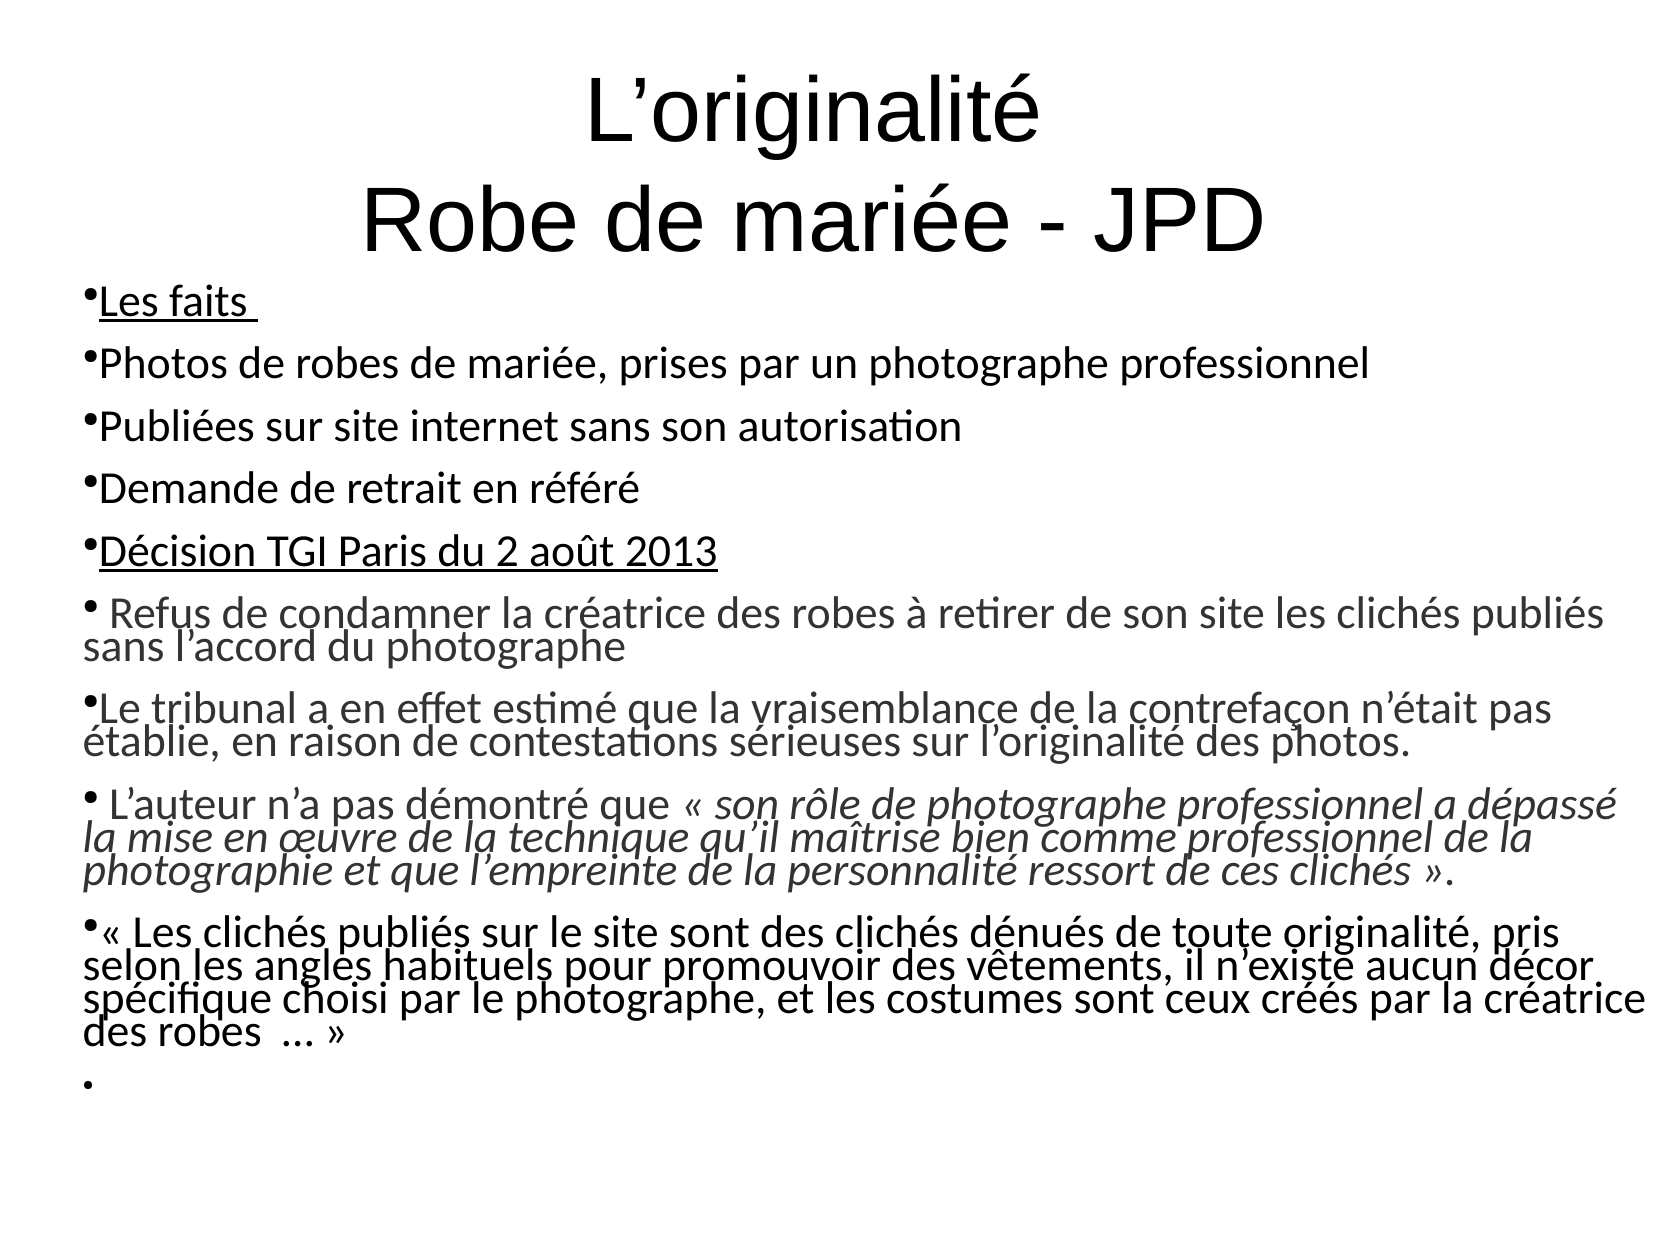

# L’originalité Robe de mariée - JPD
Les faits
Photos de robes de mariée, prises par un photographe professionnel
Publiées sur site internet sans son autorisation
Demande de retrait en référé
Décision TGI Paris du 2 août 2013
 Refus de condamner la créatrice des robes à retirer de son site les clichés publiés sans l’accord du photographe
Le tribunal a en effet estimé que la vraisemblance de la contrefaçon n’était pas établie, en raison de contestations sérieuses sur l’originalité des photos.
 L’auteur n’a pas démontré que « son rôle de photographe professionnel a dépassé la mise en œuvre de la technique qu’il maîtrise bien comme professionnel de la photographie et que l’empreinte de la personnalité ressort de ces clichés ».
« Les clichés publiés sur le site sont des clichés dénués de toute originalité, pris selon les angles habituels pour promouvoir des vêtements, il n’existe aucun décor spécifique choisi par le photographe, et les costumes sont ceux créés par la créatrice des robes … »